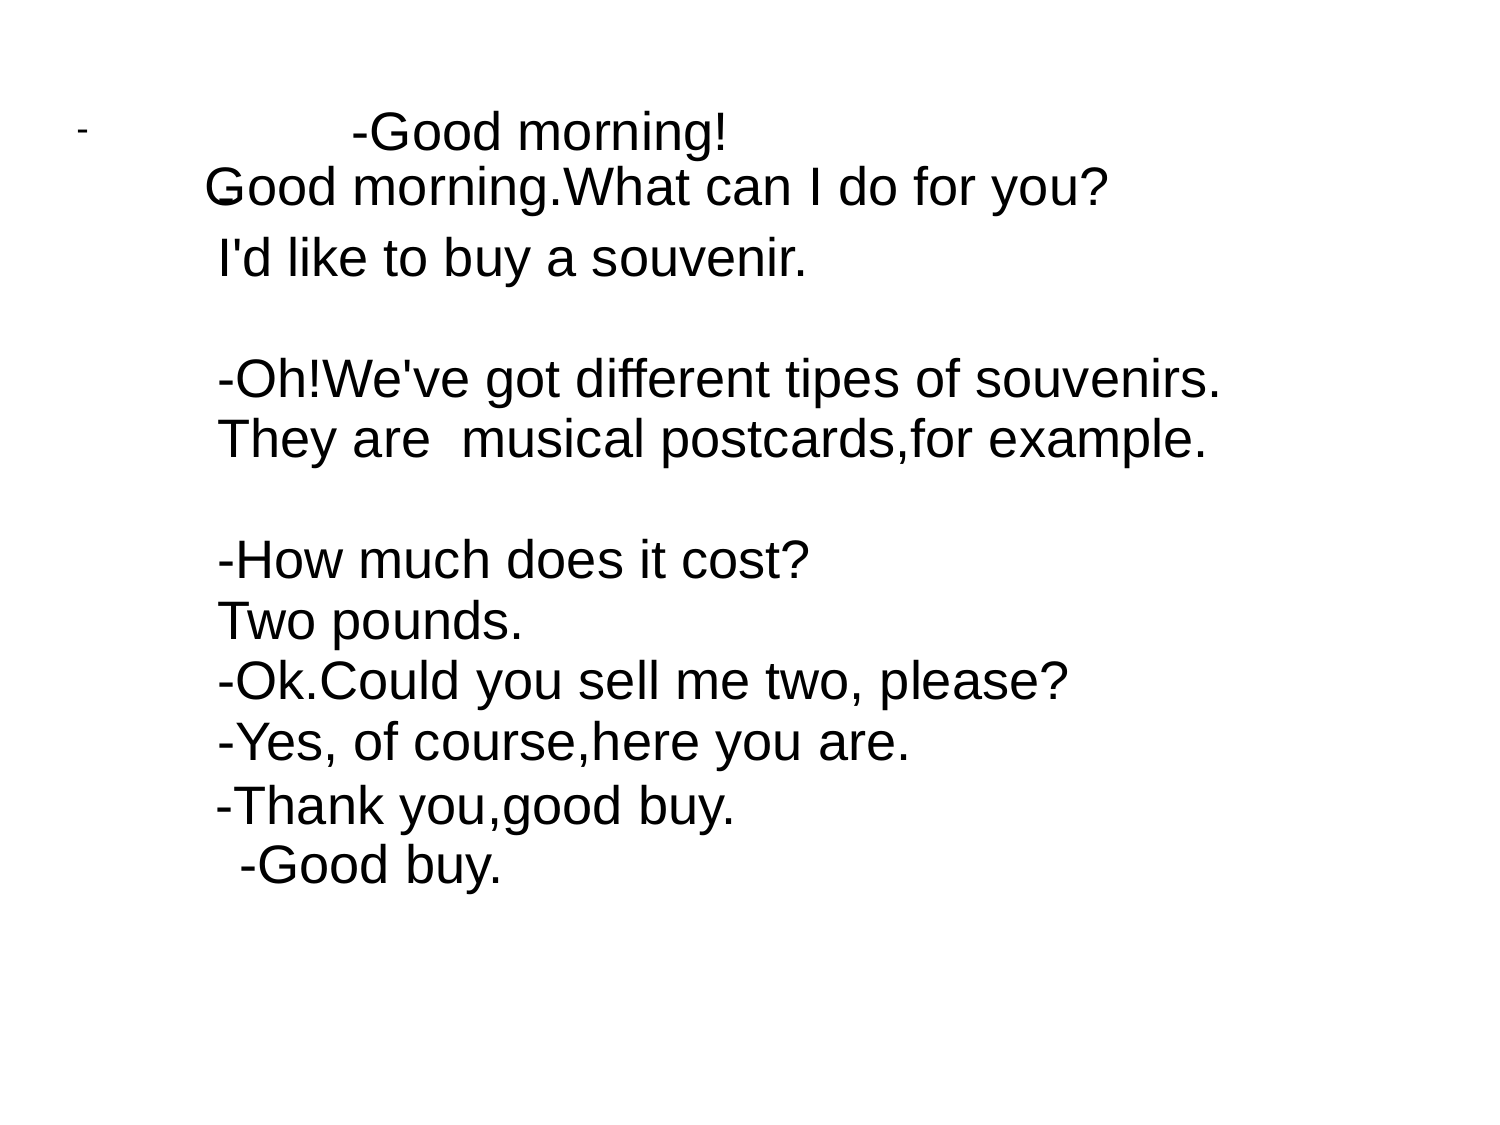

-
-Good morning!
 -
Good morning.What can I do for you?
-
I'd like to buy a souvenir.
-Oh!We've got different tipes of souvenirs.
They are musical postcards,for example.
-How much does it cost?
Two pounds.
-Ok.Could you sell me two, please?
-Yes, of course,here you are.
-
-Thank you,good buy.
-Good buy.